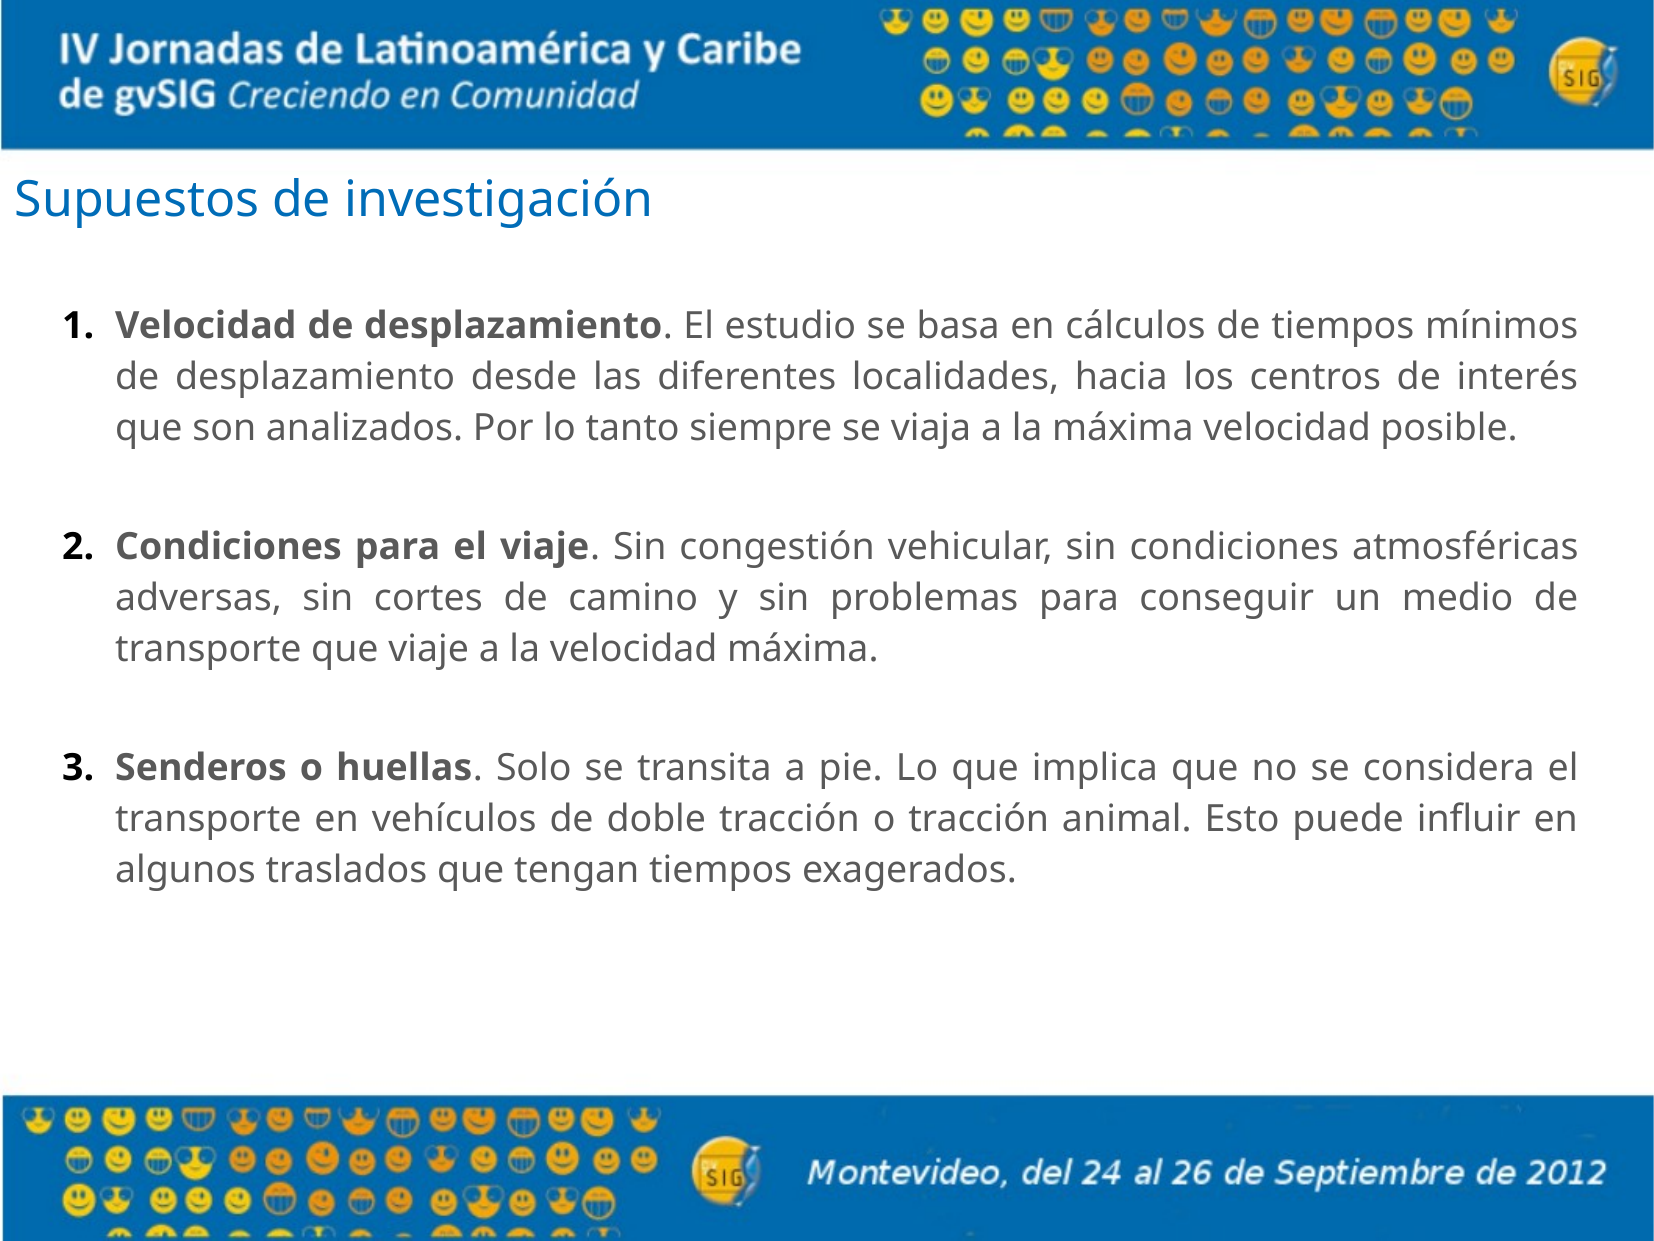

# Supuestos de investigación
Velocidad de desplazamiento. El estudio se basa en cálculos de tiempos mínimos de desplazamiento desde las diferentes localidades, hacia los centros de interés que son analizados. Por lo tanto siempre se viaja a la máxima velocidad posible.
Condiciones para el viaje. Sin congestión vehicular, sin condiciones atmosféricas adversas, sin cortes de camino y sin problemas para conseguir un medio de transporte que viaje a la velocidad máxima.
Senderos o huellas. Solo se transita a pie. Lo que implica que no se considera el transporte en vehículos de doble tracción o tracción animal. Esto puede influir en algunos traslados que tengan tiempos exagerados.